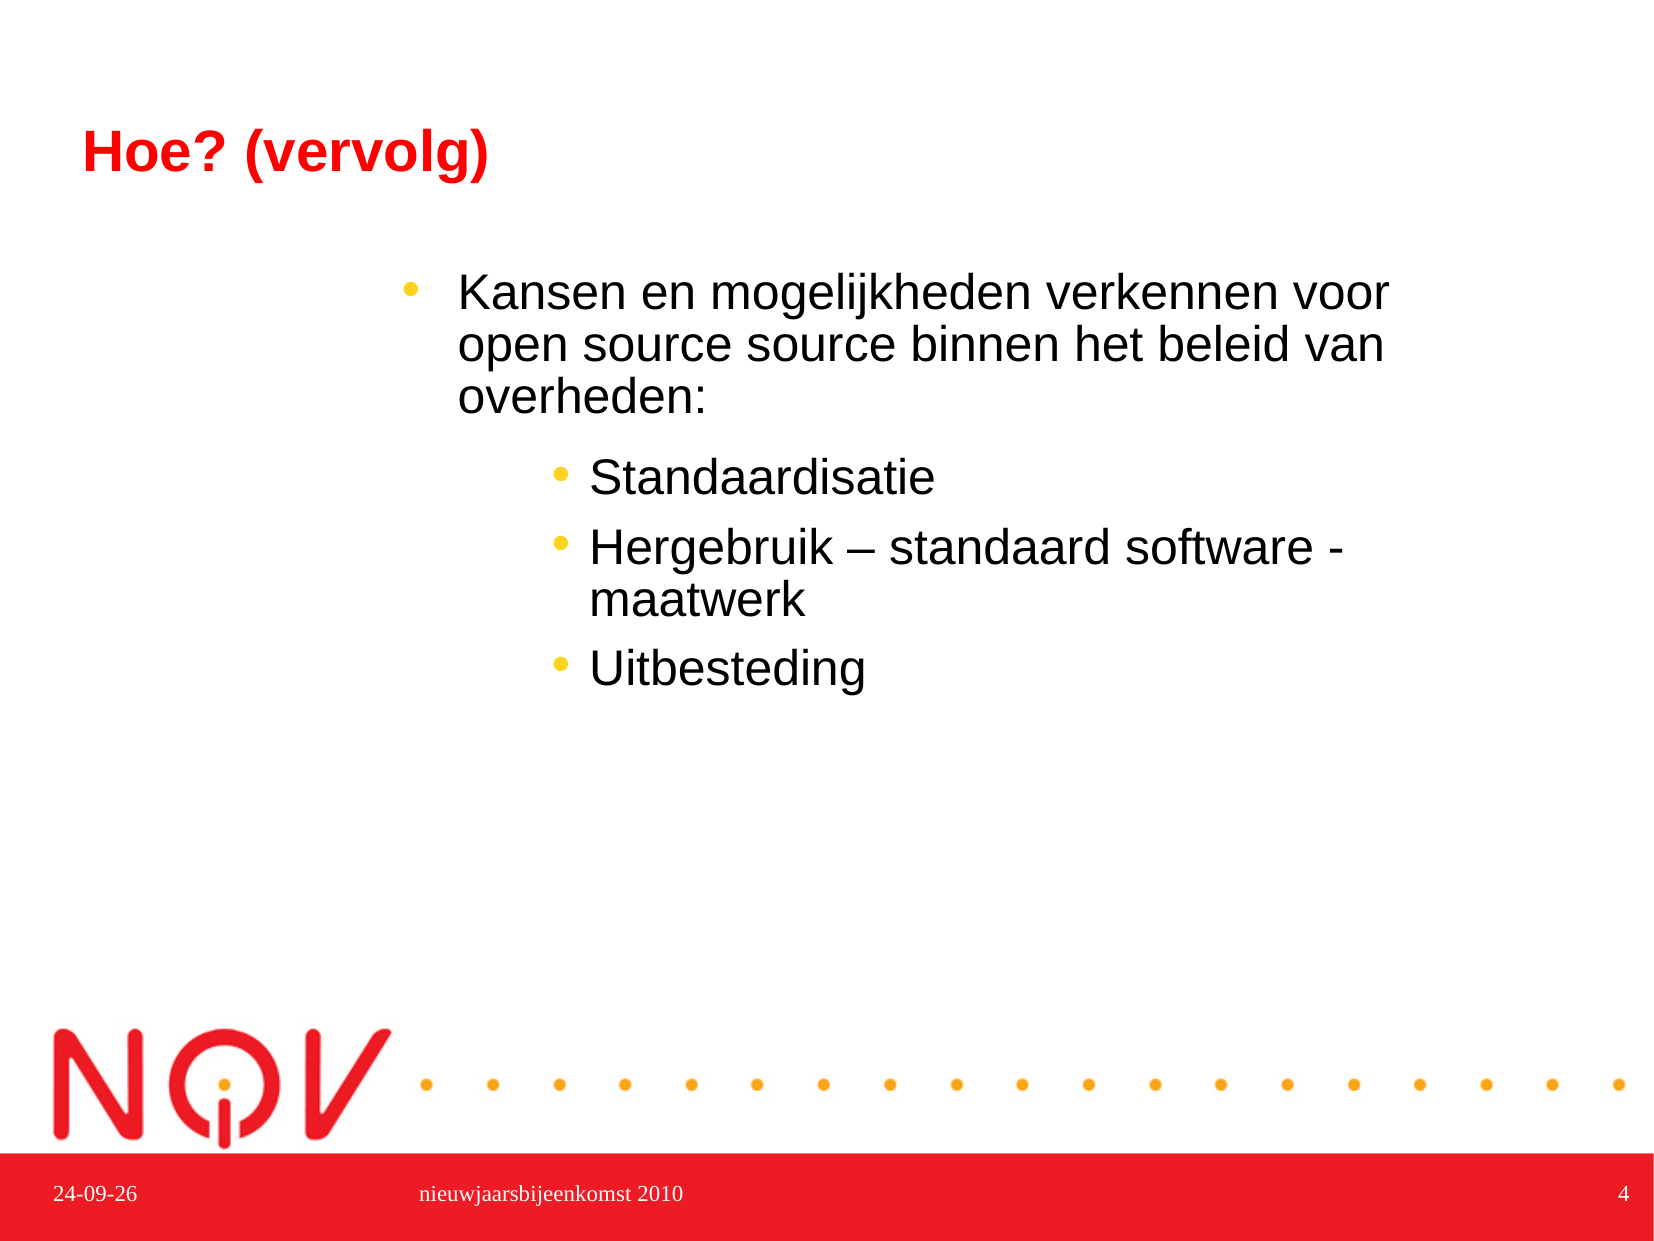

# Hoe? (vervolg)
Kansen en mogelijkheden verkennen voor open source source binnen het beleid van overheden:
Standaardisatie
Hergebruik – standaard software - maatwerk
Uitbesteding
4
nieuwjaarsbijeenkomst 2010